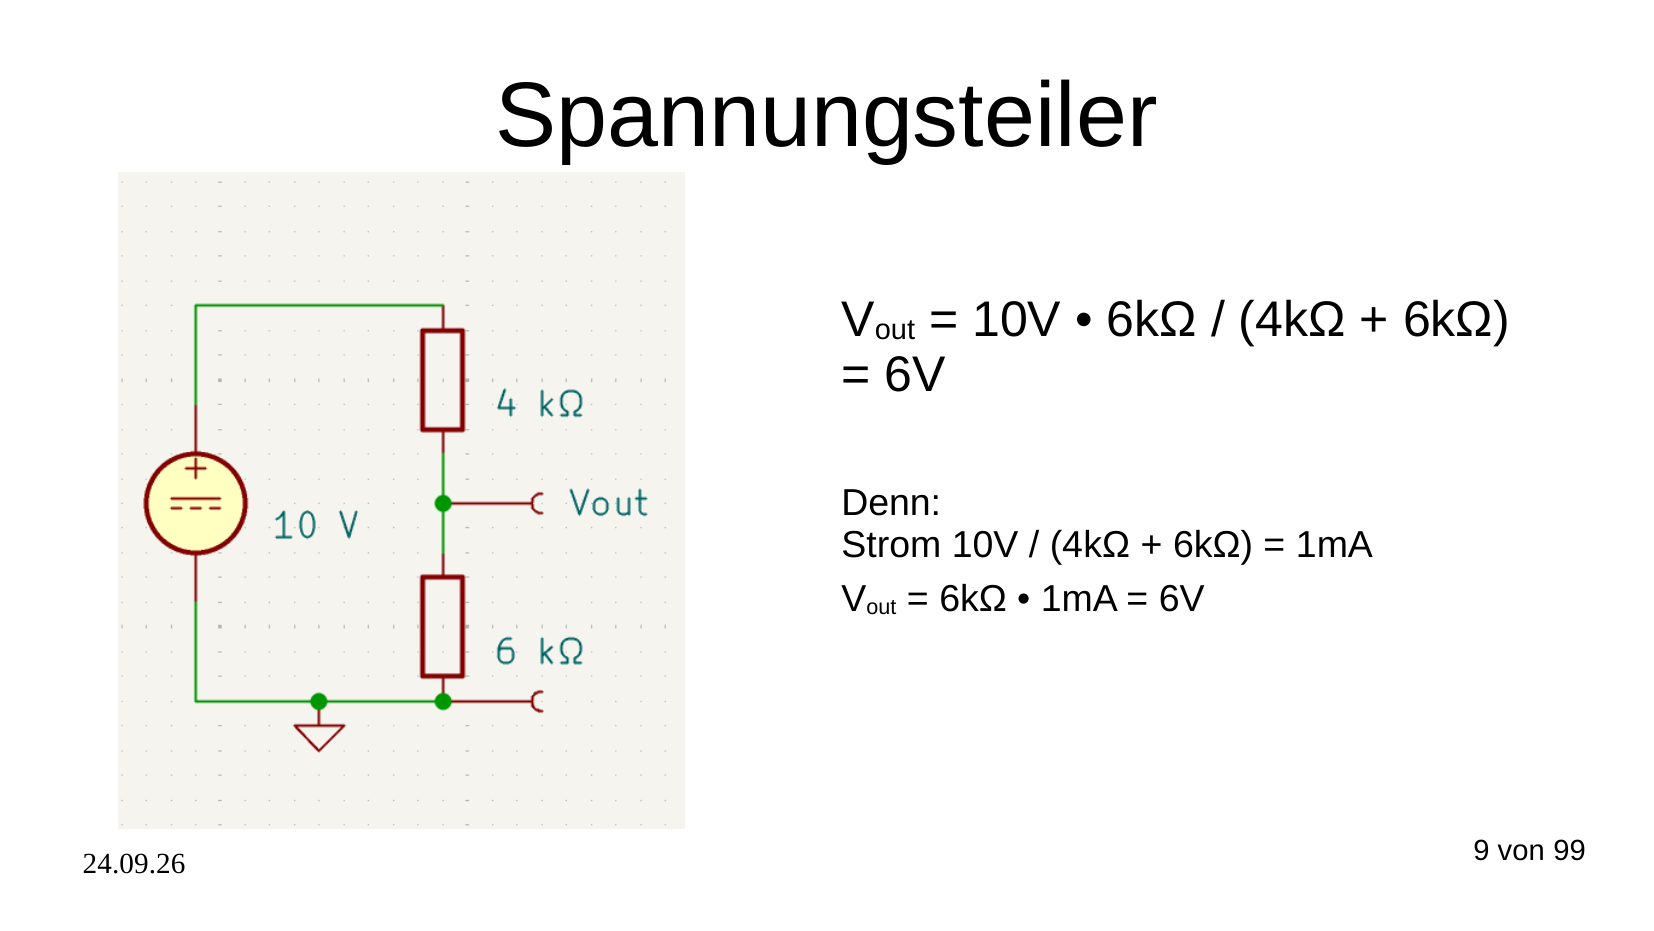

# Spannungsteiler
Vout = 10V • 6kΩ / (4kΩ + 6kΩ)
= 6V
Denn:
Strom 10V / (4kΩ + 6kΩ) = 1mA
Vout = 6kΩ • 1mA = 6V
9